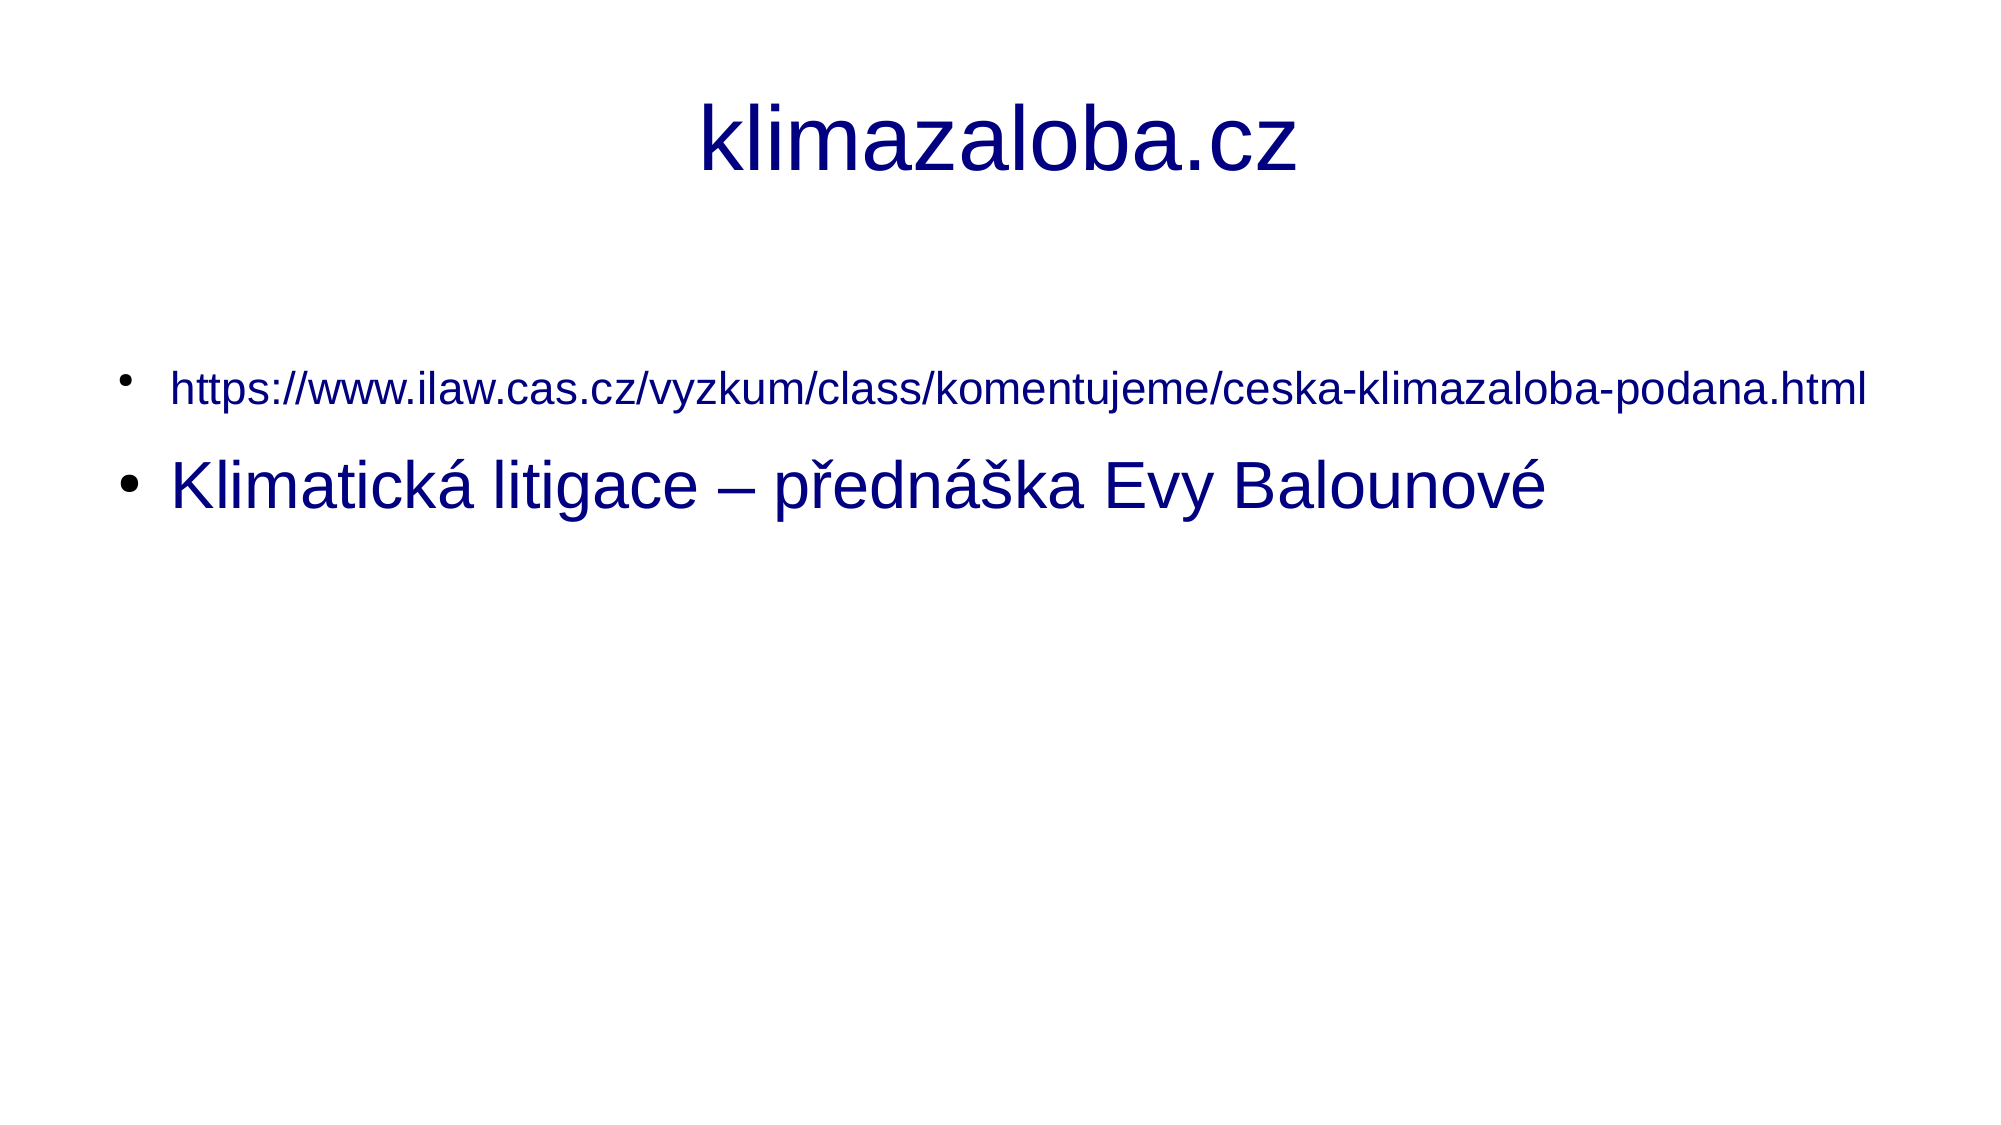

# klimazaloba.cz
https://www.ilaw.cas.cz/vyzkum/class/komentujeme/ceska-klimazaloba-podana.html
Klimatická litigace – přednáška Evy Balounové